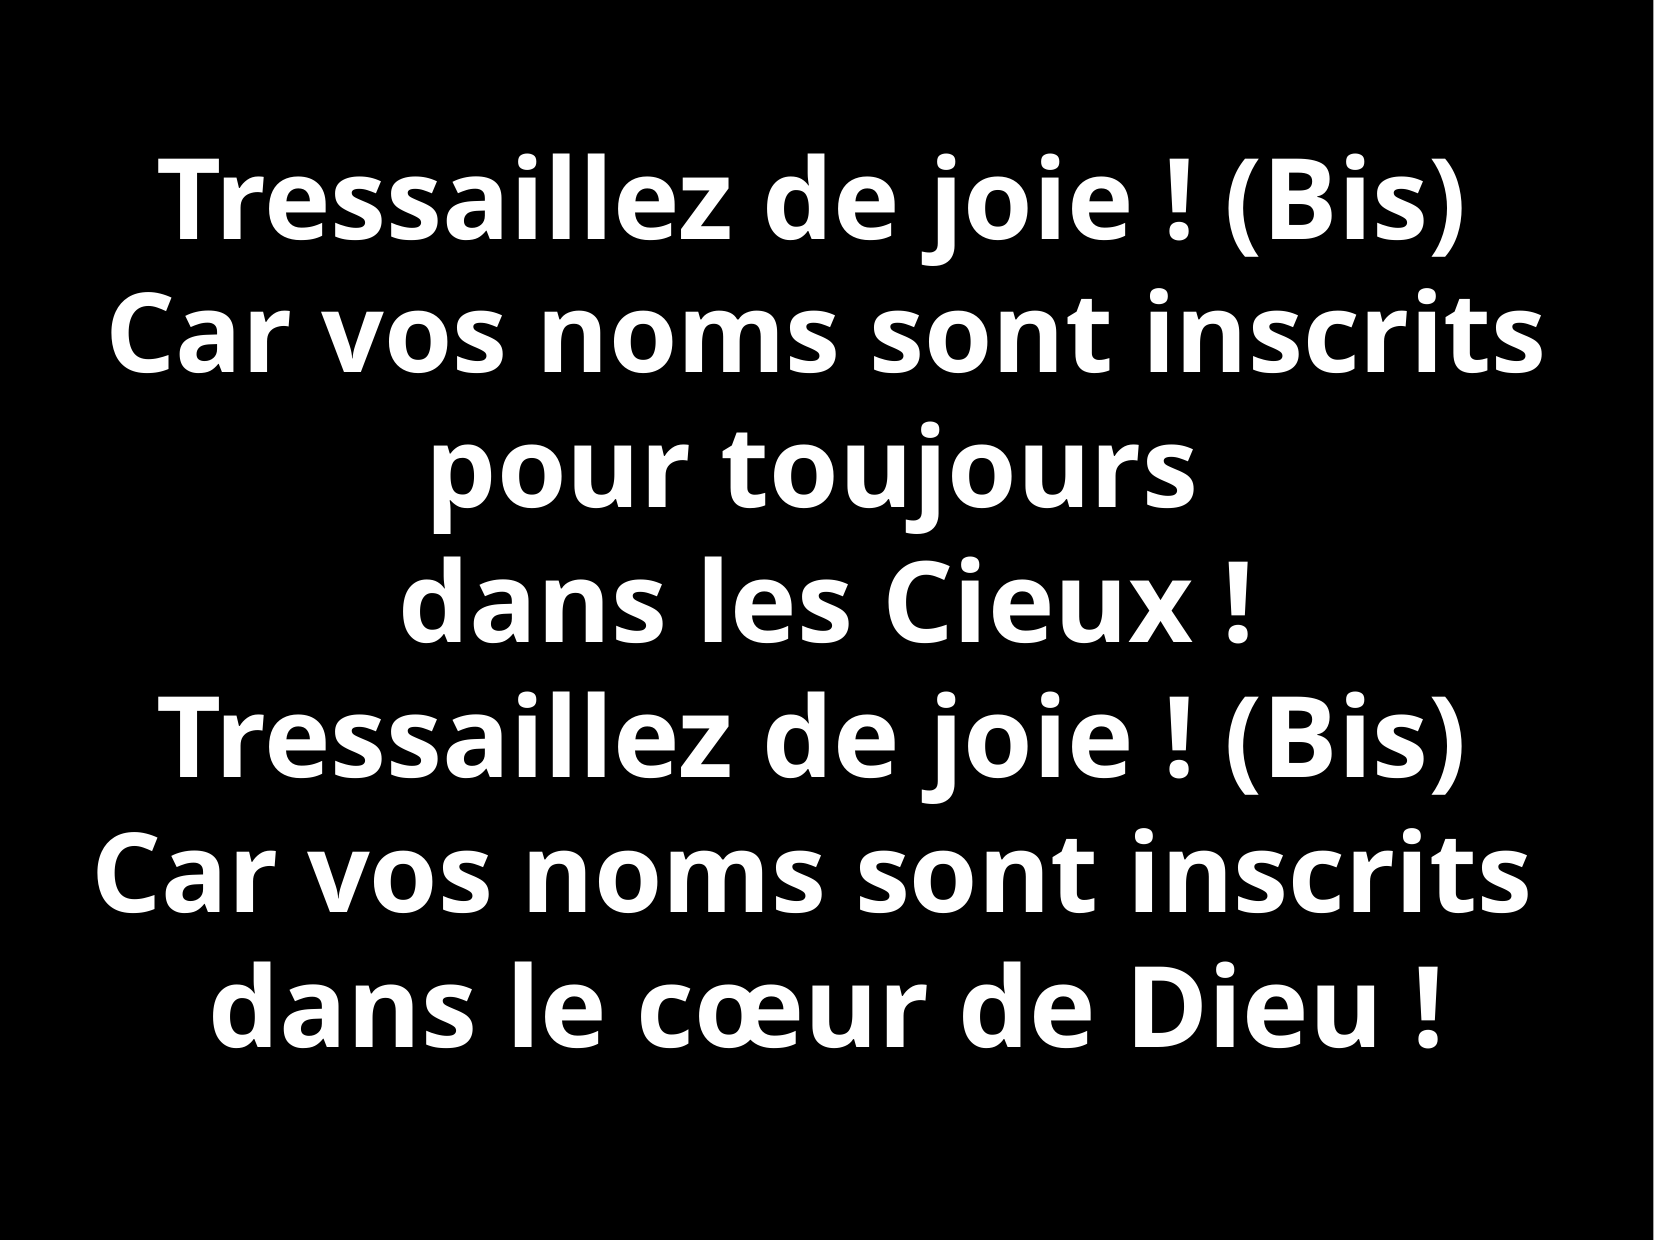

Tressaillez de joie ! (Bis)
Car vos noms sont inscrits
pour toujours
dans les Cieux !
Tressaillez de joie ! (Bis)
Car vos noms sont inscrits
dans le cœur de Dieu !